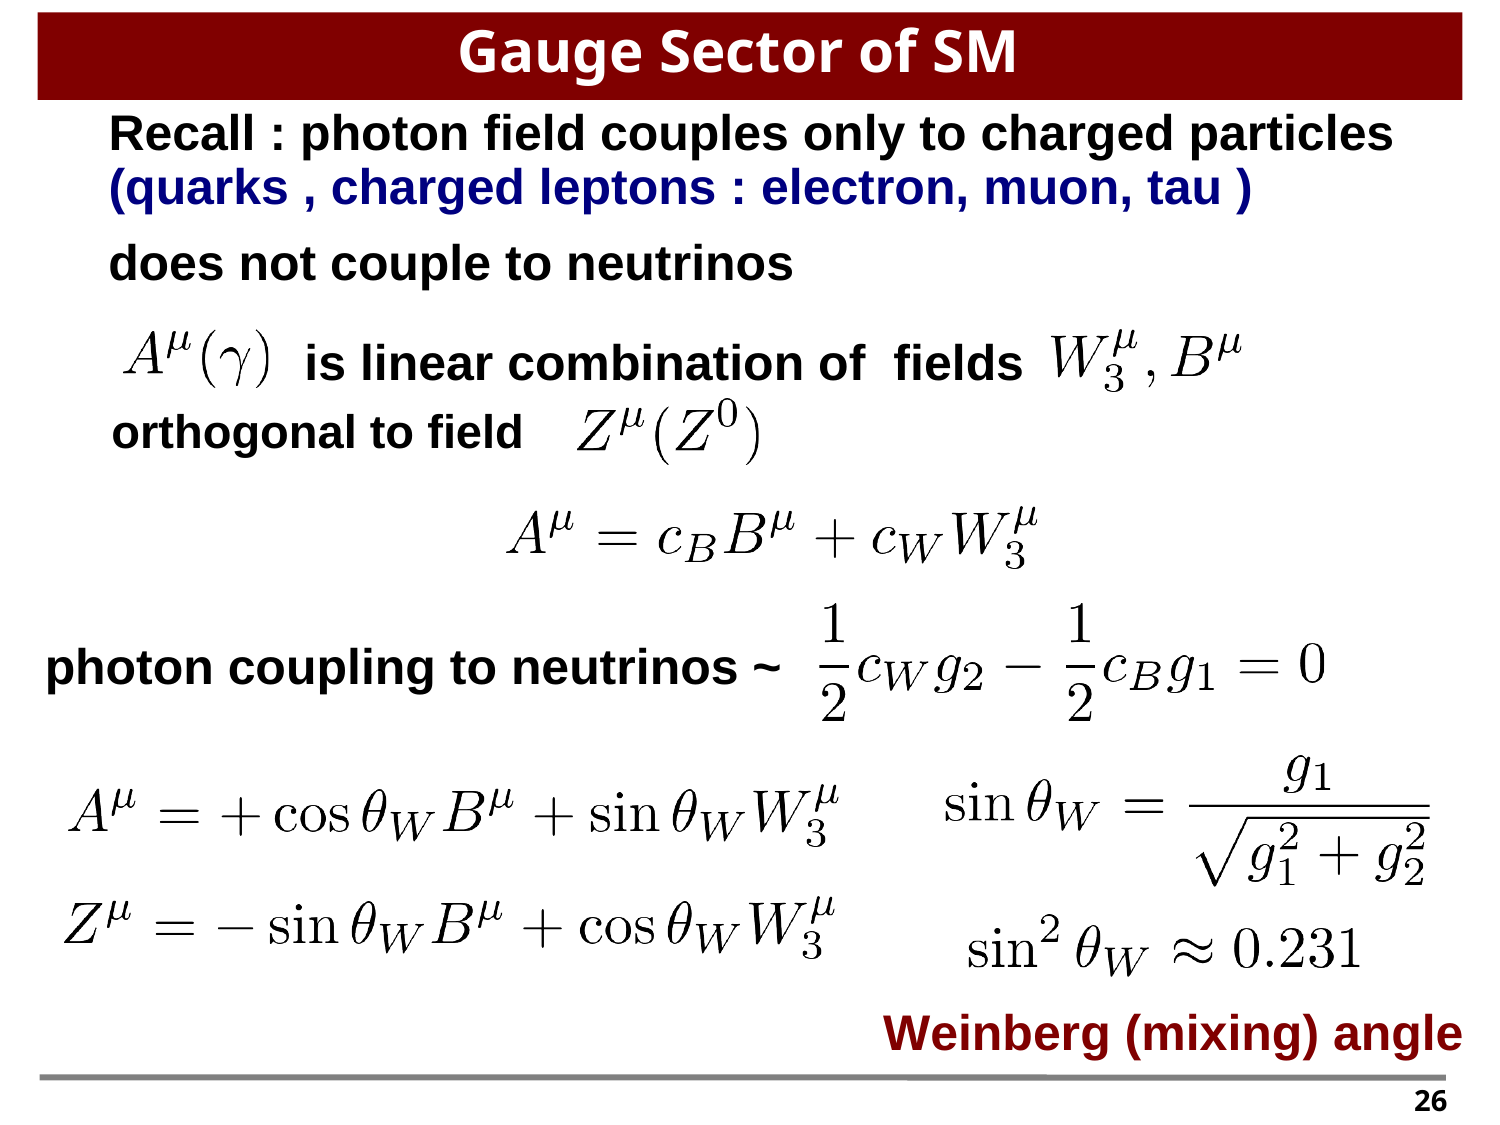

# Gauge Sector of SM
 	Recall : photon field couples only to charged particles (quarks , charged leptons : electron, muon, tau )
 does not couple to neutrinos
 is linear combination of fields
orthogonal to field
photon coupling to neutrinos ~
Weinberg (mixing) angle